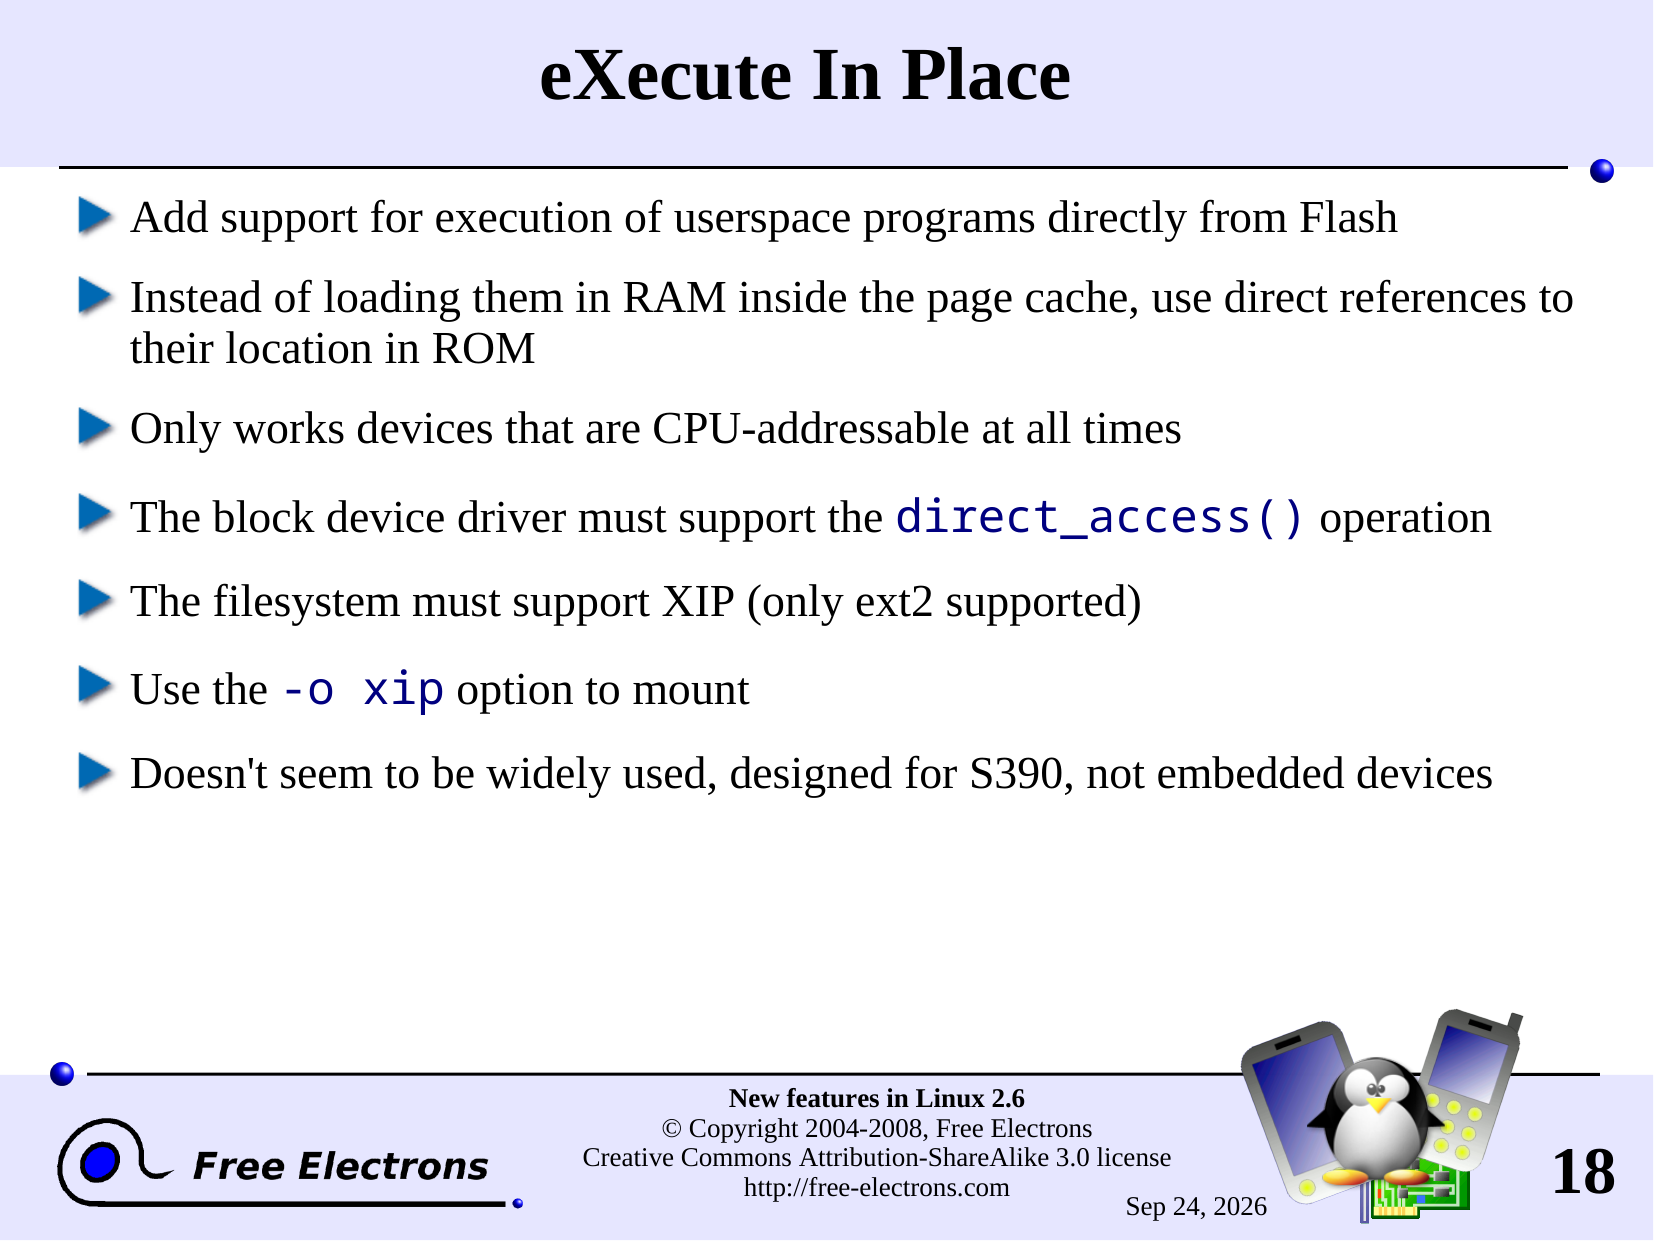

# eXecute In Place
Add support for execution of userspace programs directly from Flash
Instead of loading them in RAM inside the page cache, use direct references to their location in ROM
Only works devices that are CPU-addressable at all times
The block device driver must support the direct_access() operation
The filesystem must support XIP (only ext2 supported)
Use the -o xip option to mount
Doesn't seem to be widely used, designed for S390, not embedded devices